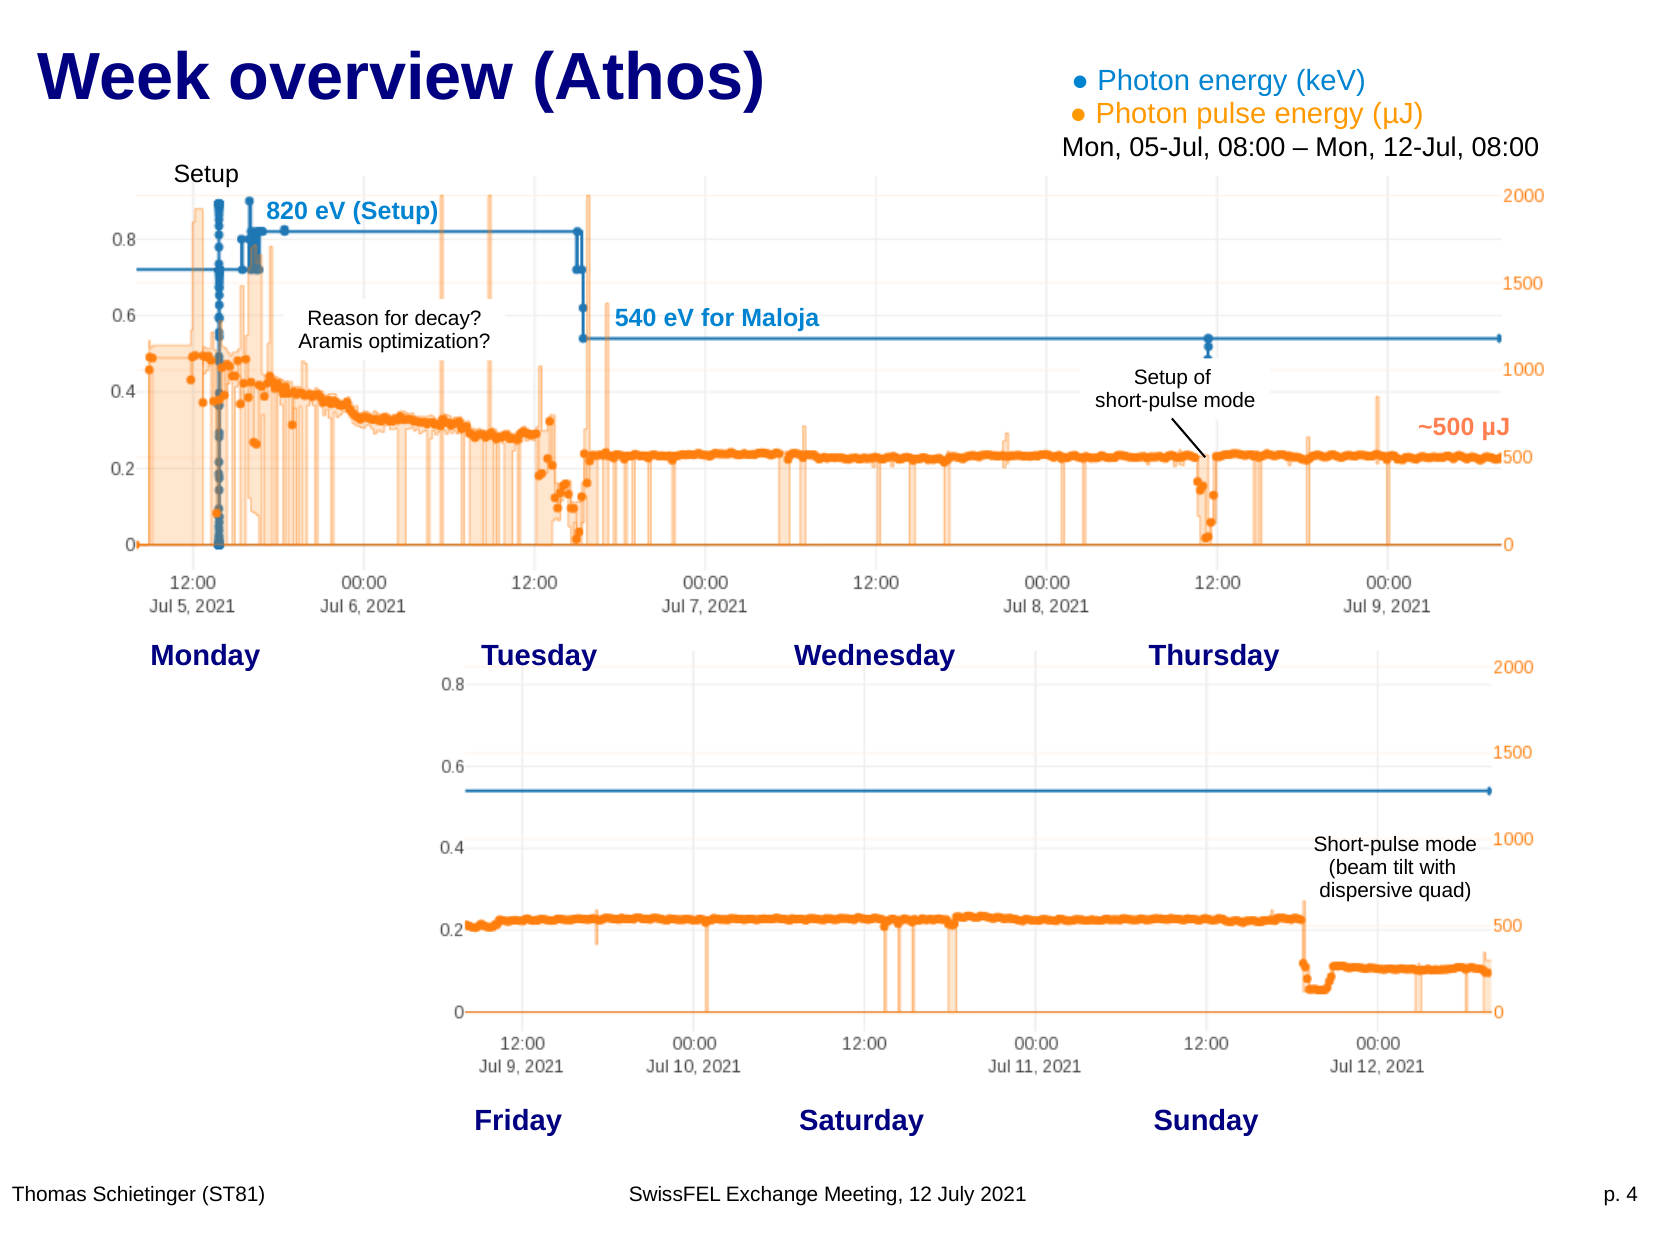

# Week overview (Athos)
 ● Photon energy (keV)
 ● Photon pulse energy (µJ)
Mon, 05-Jul, 08:00 – Mon, 12-Jul, 08:00
Setup
820 eV (Setup)
540 eV for Maloja
Reason for decay?
Aramis optimization?
Setup of
short-pulse mode
~500 µJ
Monday
Tuesday
Wednesday
Thursday
Short-pulse mode
(beam tilt with
dispersive quad)
Friday
Saturday
Sunday
4